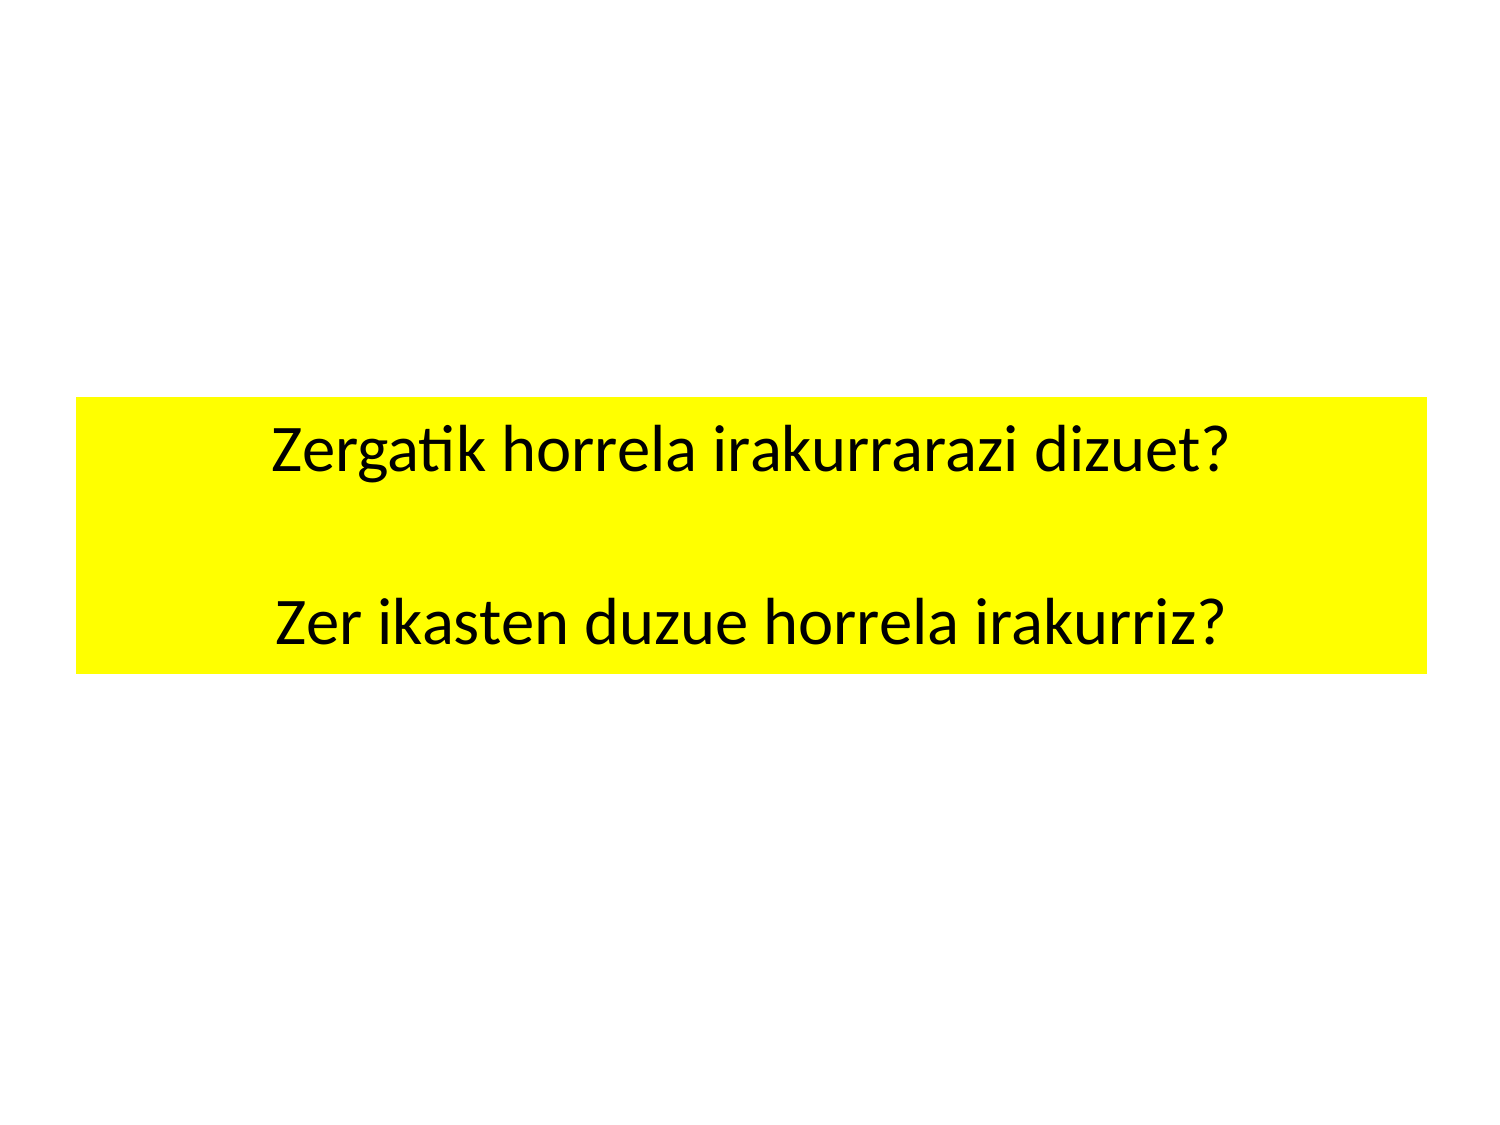

Zergatik horrela irakurrarazi dizuet?
Zer ikasten duzue horrela irakurriz?